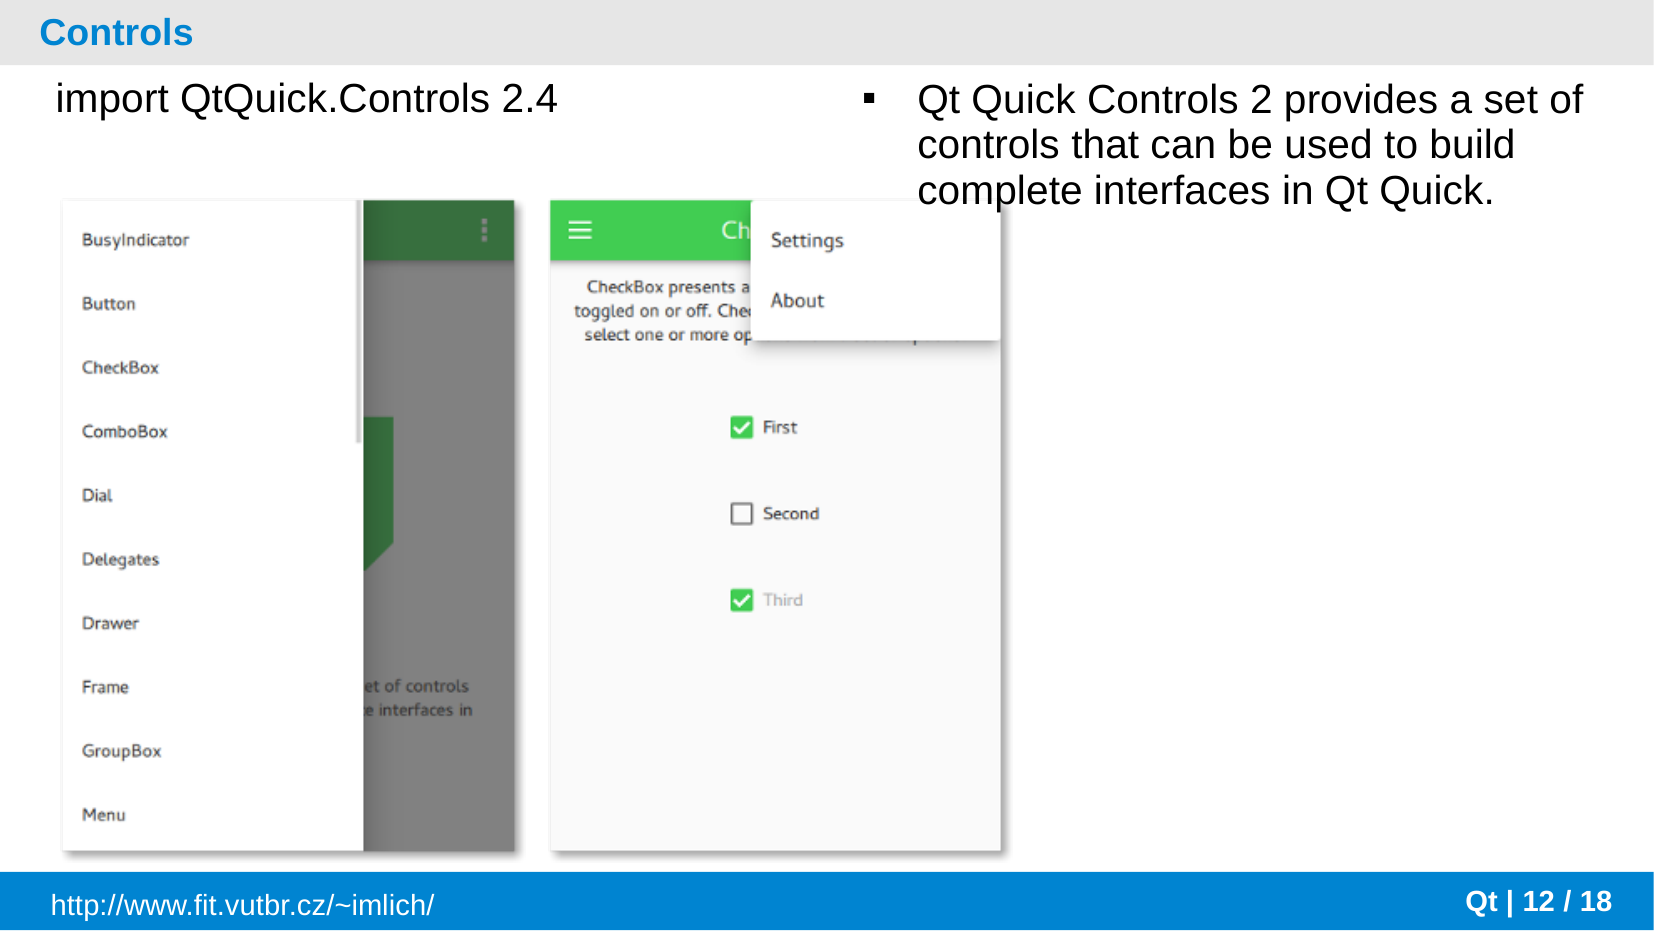

# Controls
import QtQuick.Controls 2.4
Qt Quick Controls 2 provides a set of controls that can be used to build complete interfaces in Qt Quick.